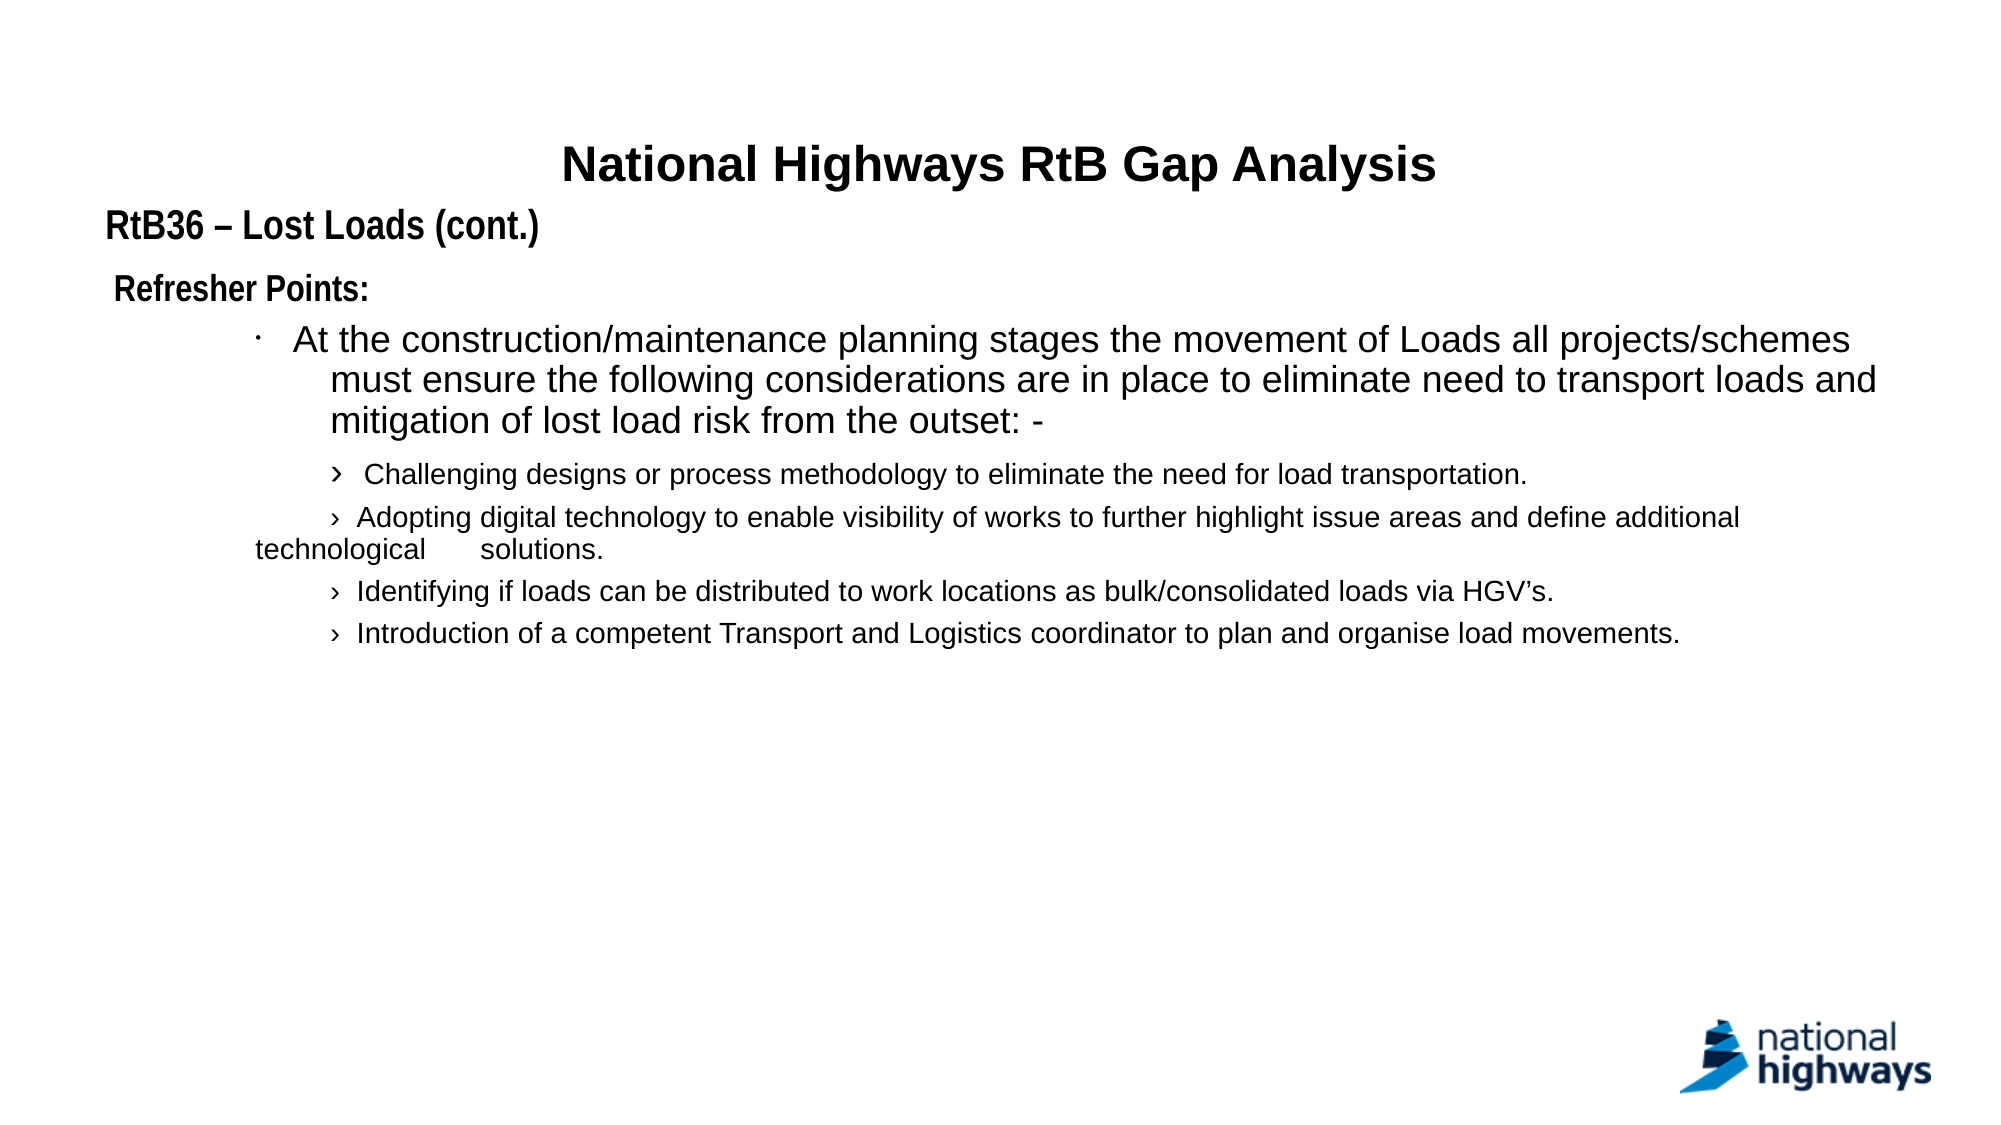

# National Highways RtB Gap Analysis
RtB36 – Lost Loads (cont.)
 Refresher Points:
At the construction/maintenance planning stages the movement of Loads all projects/schemes must ensure the following considerations are in place to eliminate need to transport loads and mitigation of lost load risk from the outset: -
	› Challenging designs or process methodology to eliminate the need for load transportation.
	› Adopting digital technology to enable visibility of works to further highlight issue areas and define additional technological 	solutions.
	› Identifying if loads can be distributed to work locations as bulk/consolidated loads via HGV’s.
	› Introduction of a competent Transport and Logistics coordinator to plan and organise load movements.